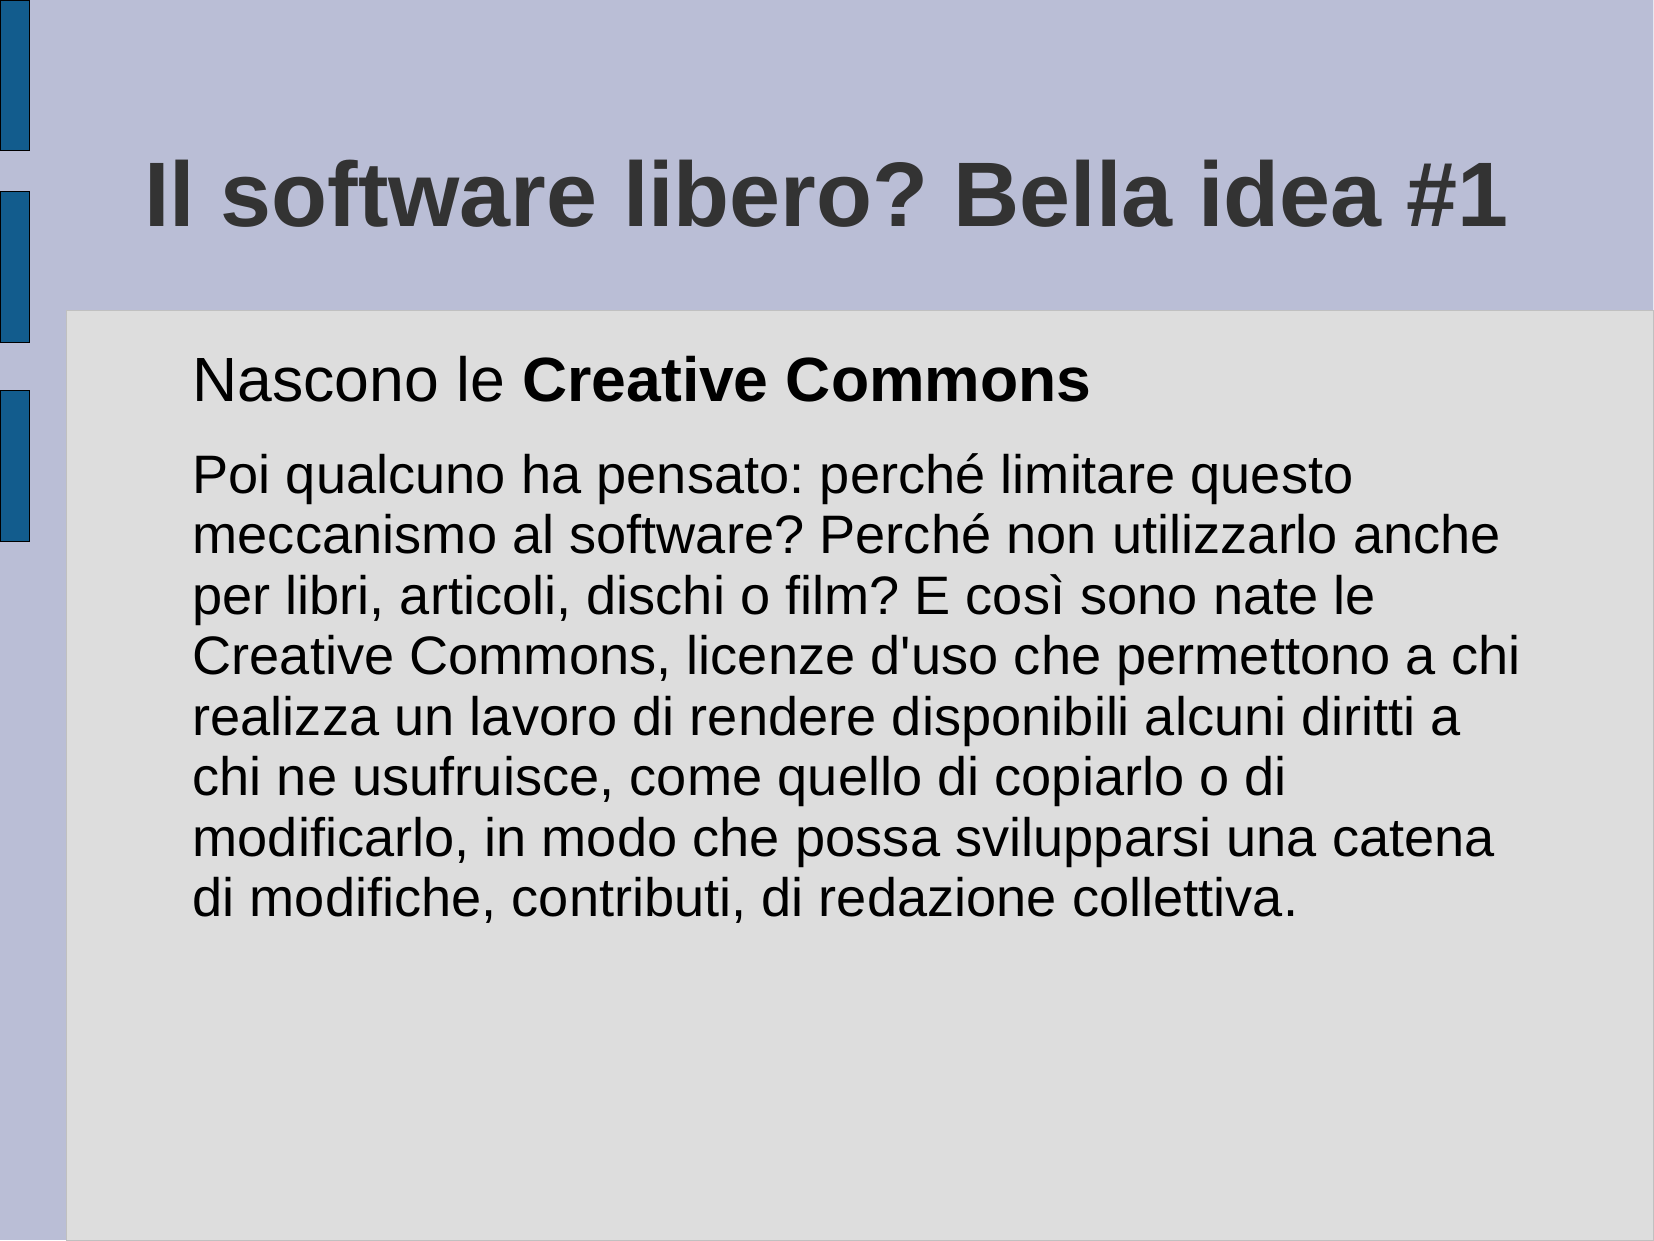

# Il software libero? Bella idea #1
Nascono le Creative Commons
Poi qualcuno ha pensato: perché limitare questo meccanismo al software? Perché non utilizzarlo anche per libri, articoli, dischi o film? E così sono nate le Creative Commons, licenze d'uso che permettono a chi realizza un lavoro di rendere disponibili alcuni diritti a chi ne usufruisce, come quello di copiarlo o di modificarlo, in modo che possa svilupparsi una catena di modifiche, contributi, di redazione collettiva.